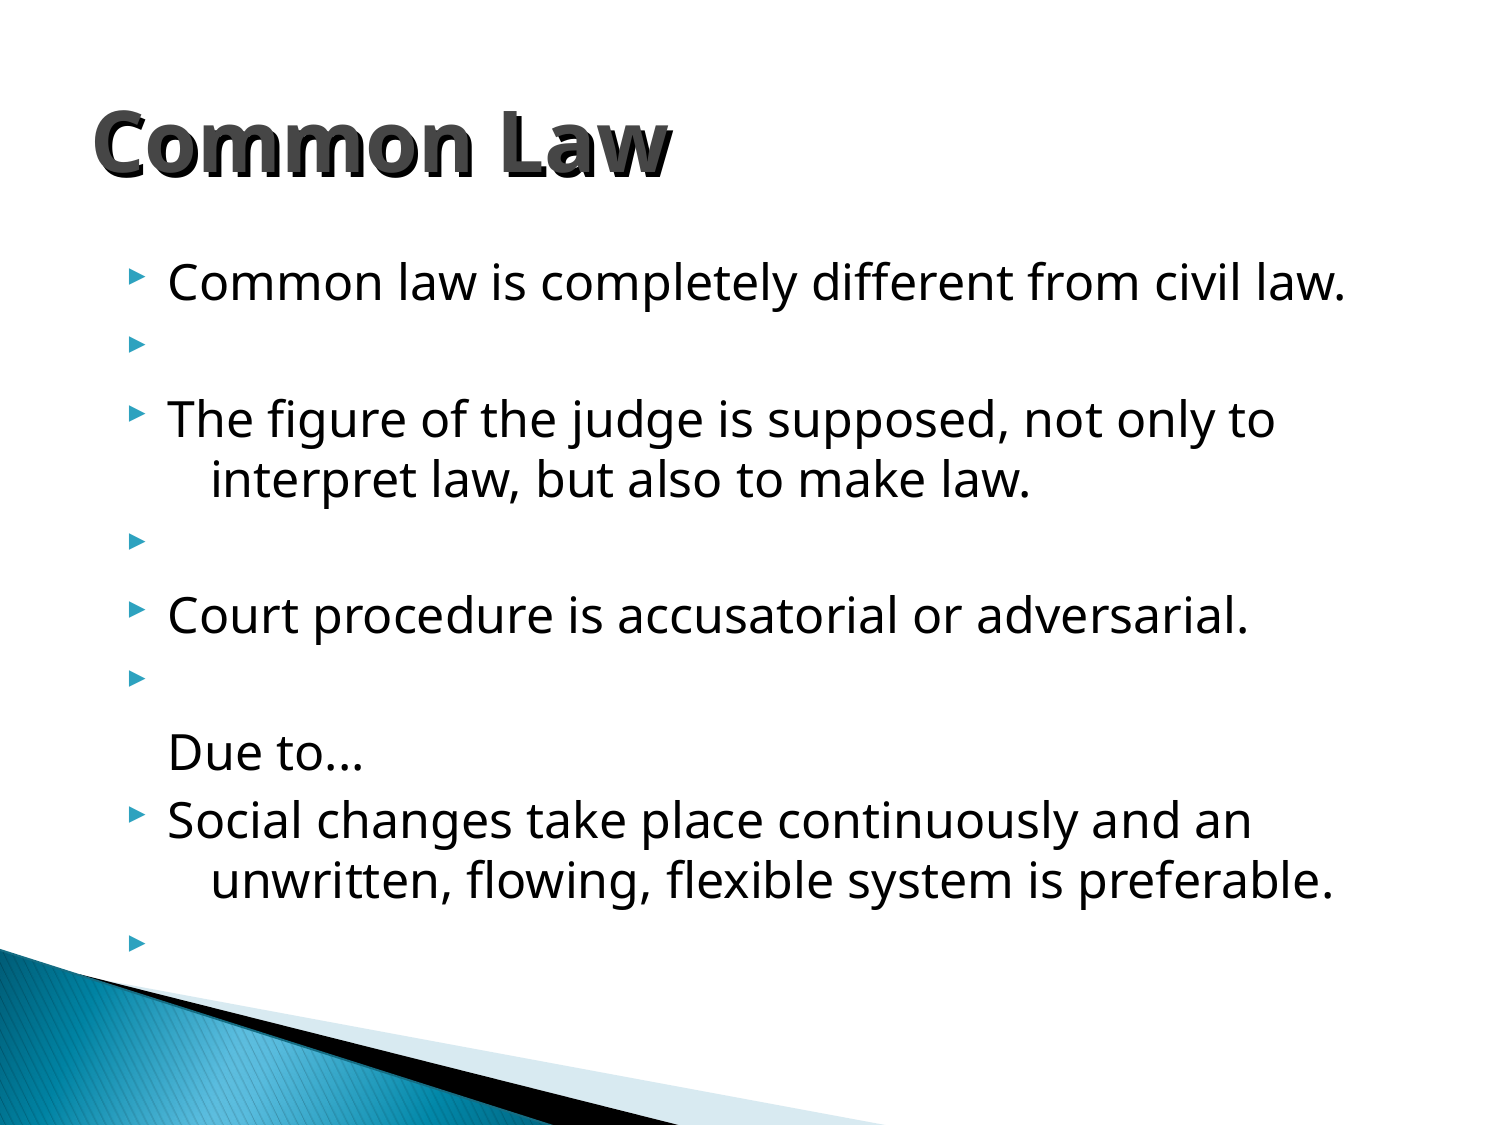

Common Law
# Common law is completely different from civil law.
The figure of the judge is supposed, not only to interpret law, but also to make law.
Court procedure is accusatorial or adversarial.
Due to...
Social changes take place continuously and an unwritten, flowing, flexible system is preferable.